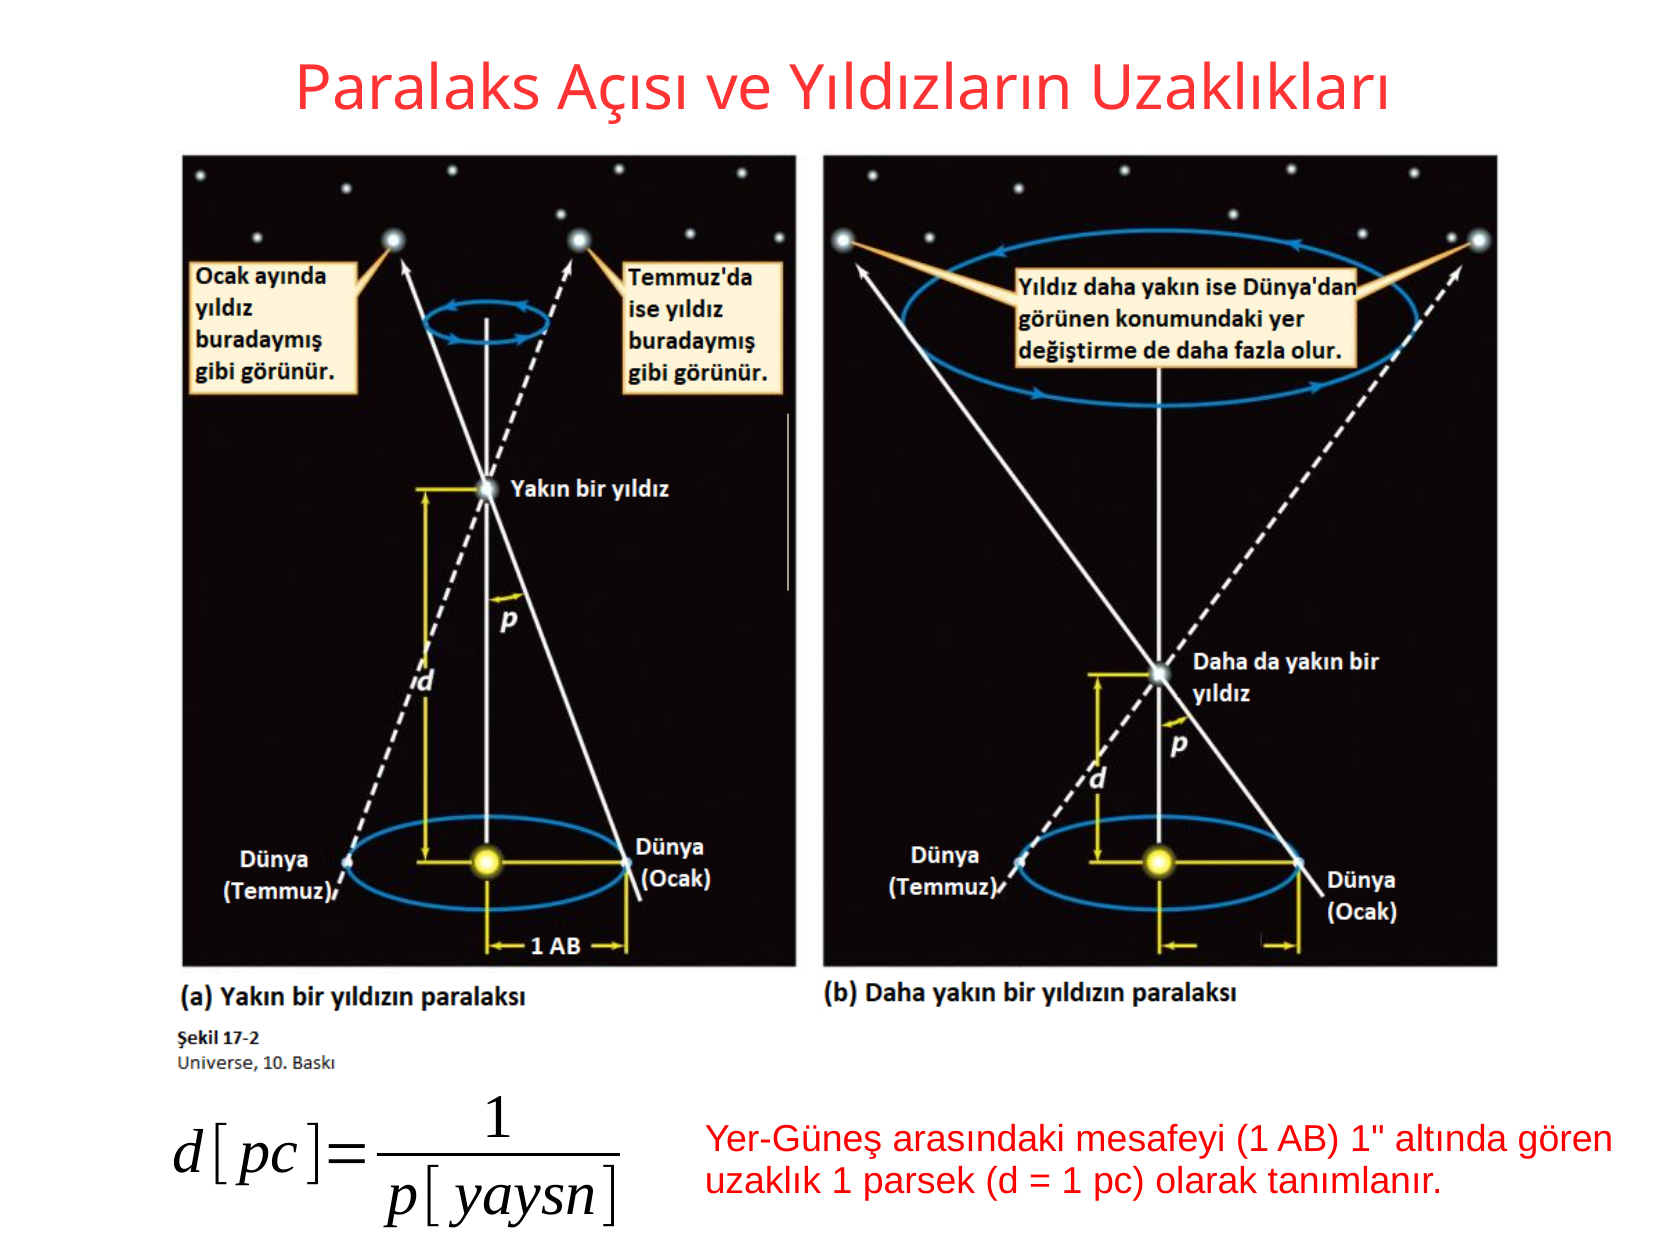

# Paralaks Açısı ve Yıldızların Uzaklıkları
Yer-Güneş arasındaki mesafeyi (1 AB) 1" altında gören uzaklık 1 parsek (d = 1 pc) olarak tanımlanır.